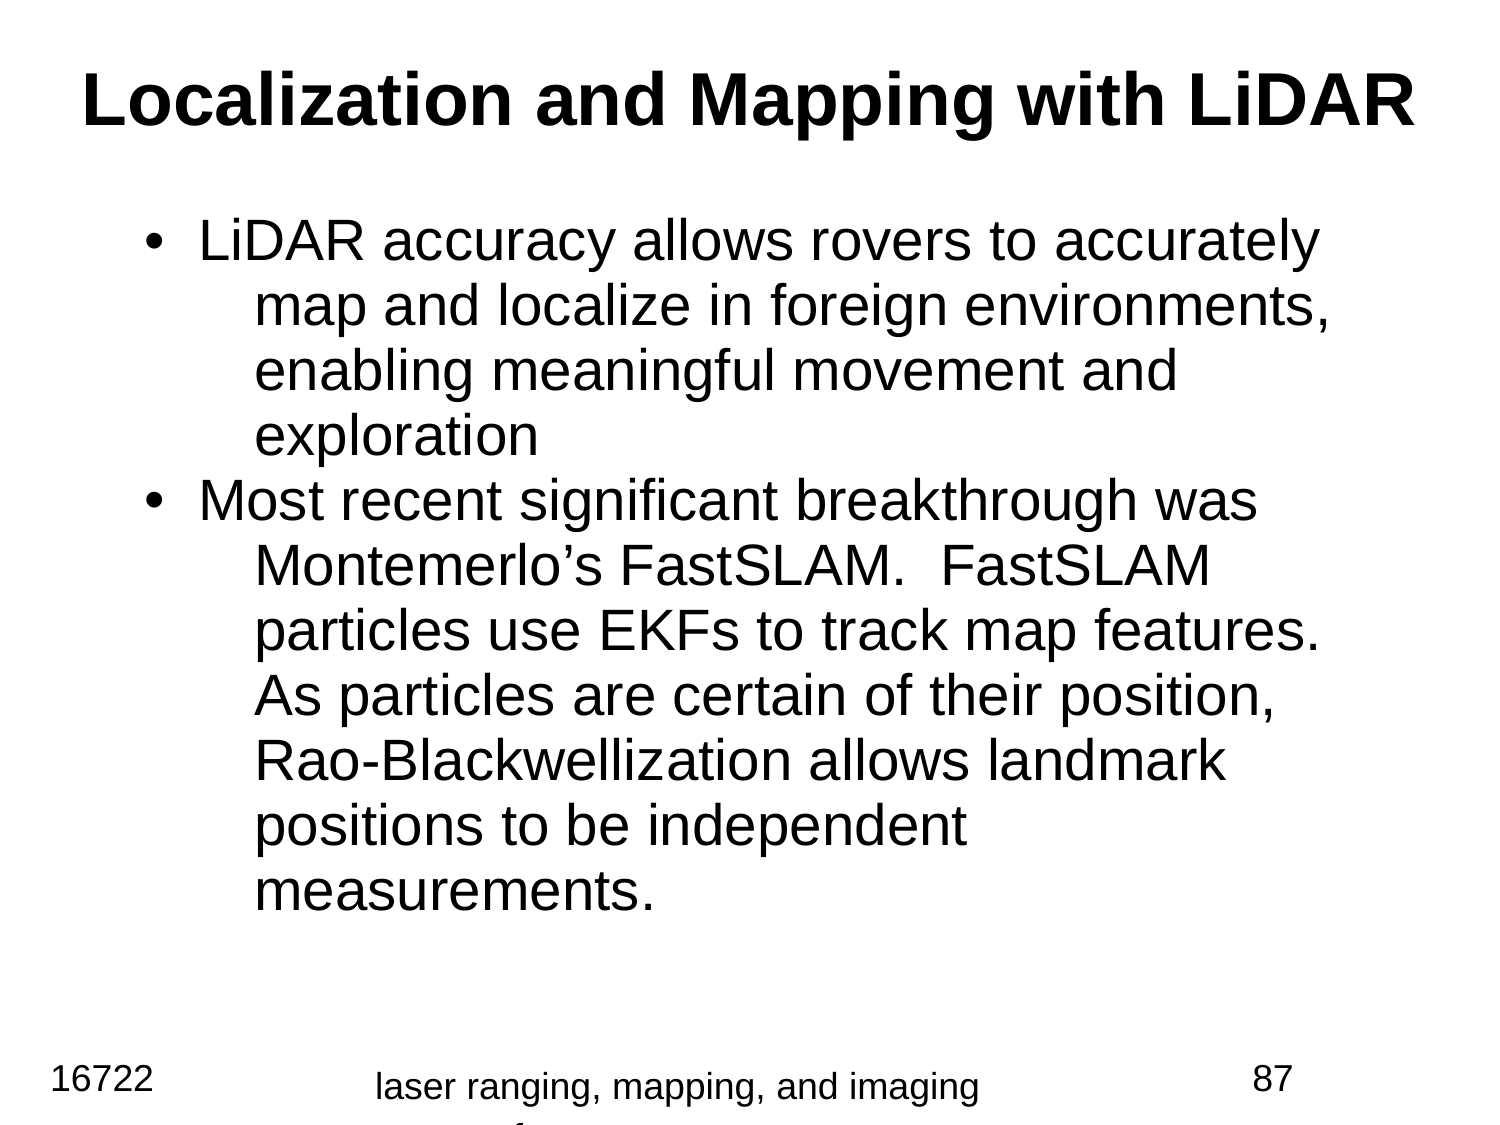

# Localization and Mapping with LiDAR
LiDAR accuracy allows rovers to accurately map and localize in foreign environments, enabling meaningful movement and exploration
Most recent significant breakthrough was Montemerlo’s FastSLAM. FastSLAM particles use EKFs to track map features. As particles are certain of their position, Rao-Blackwellization allows landmark positions to be independent measurements.
<date/time>16722
<footer>laser ranging, mapping, and imaging systems for
exploration robots